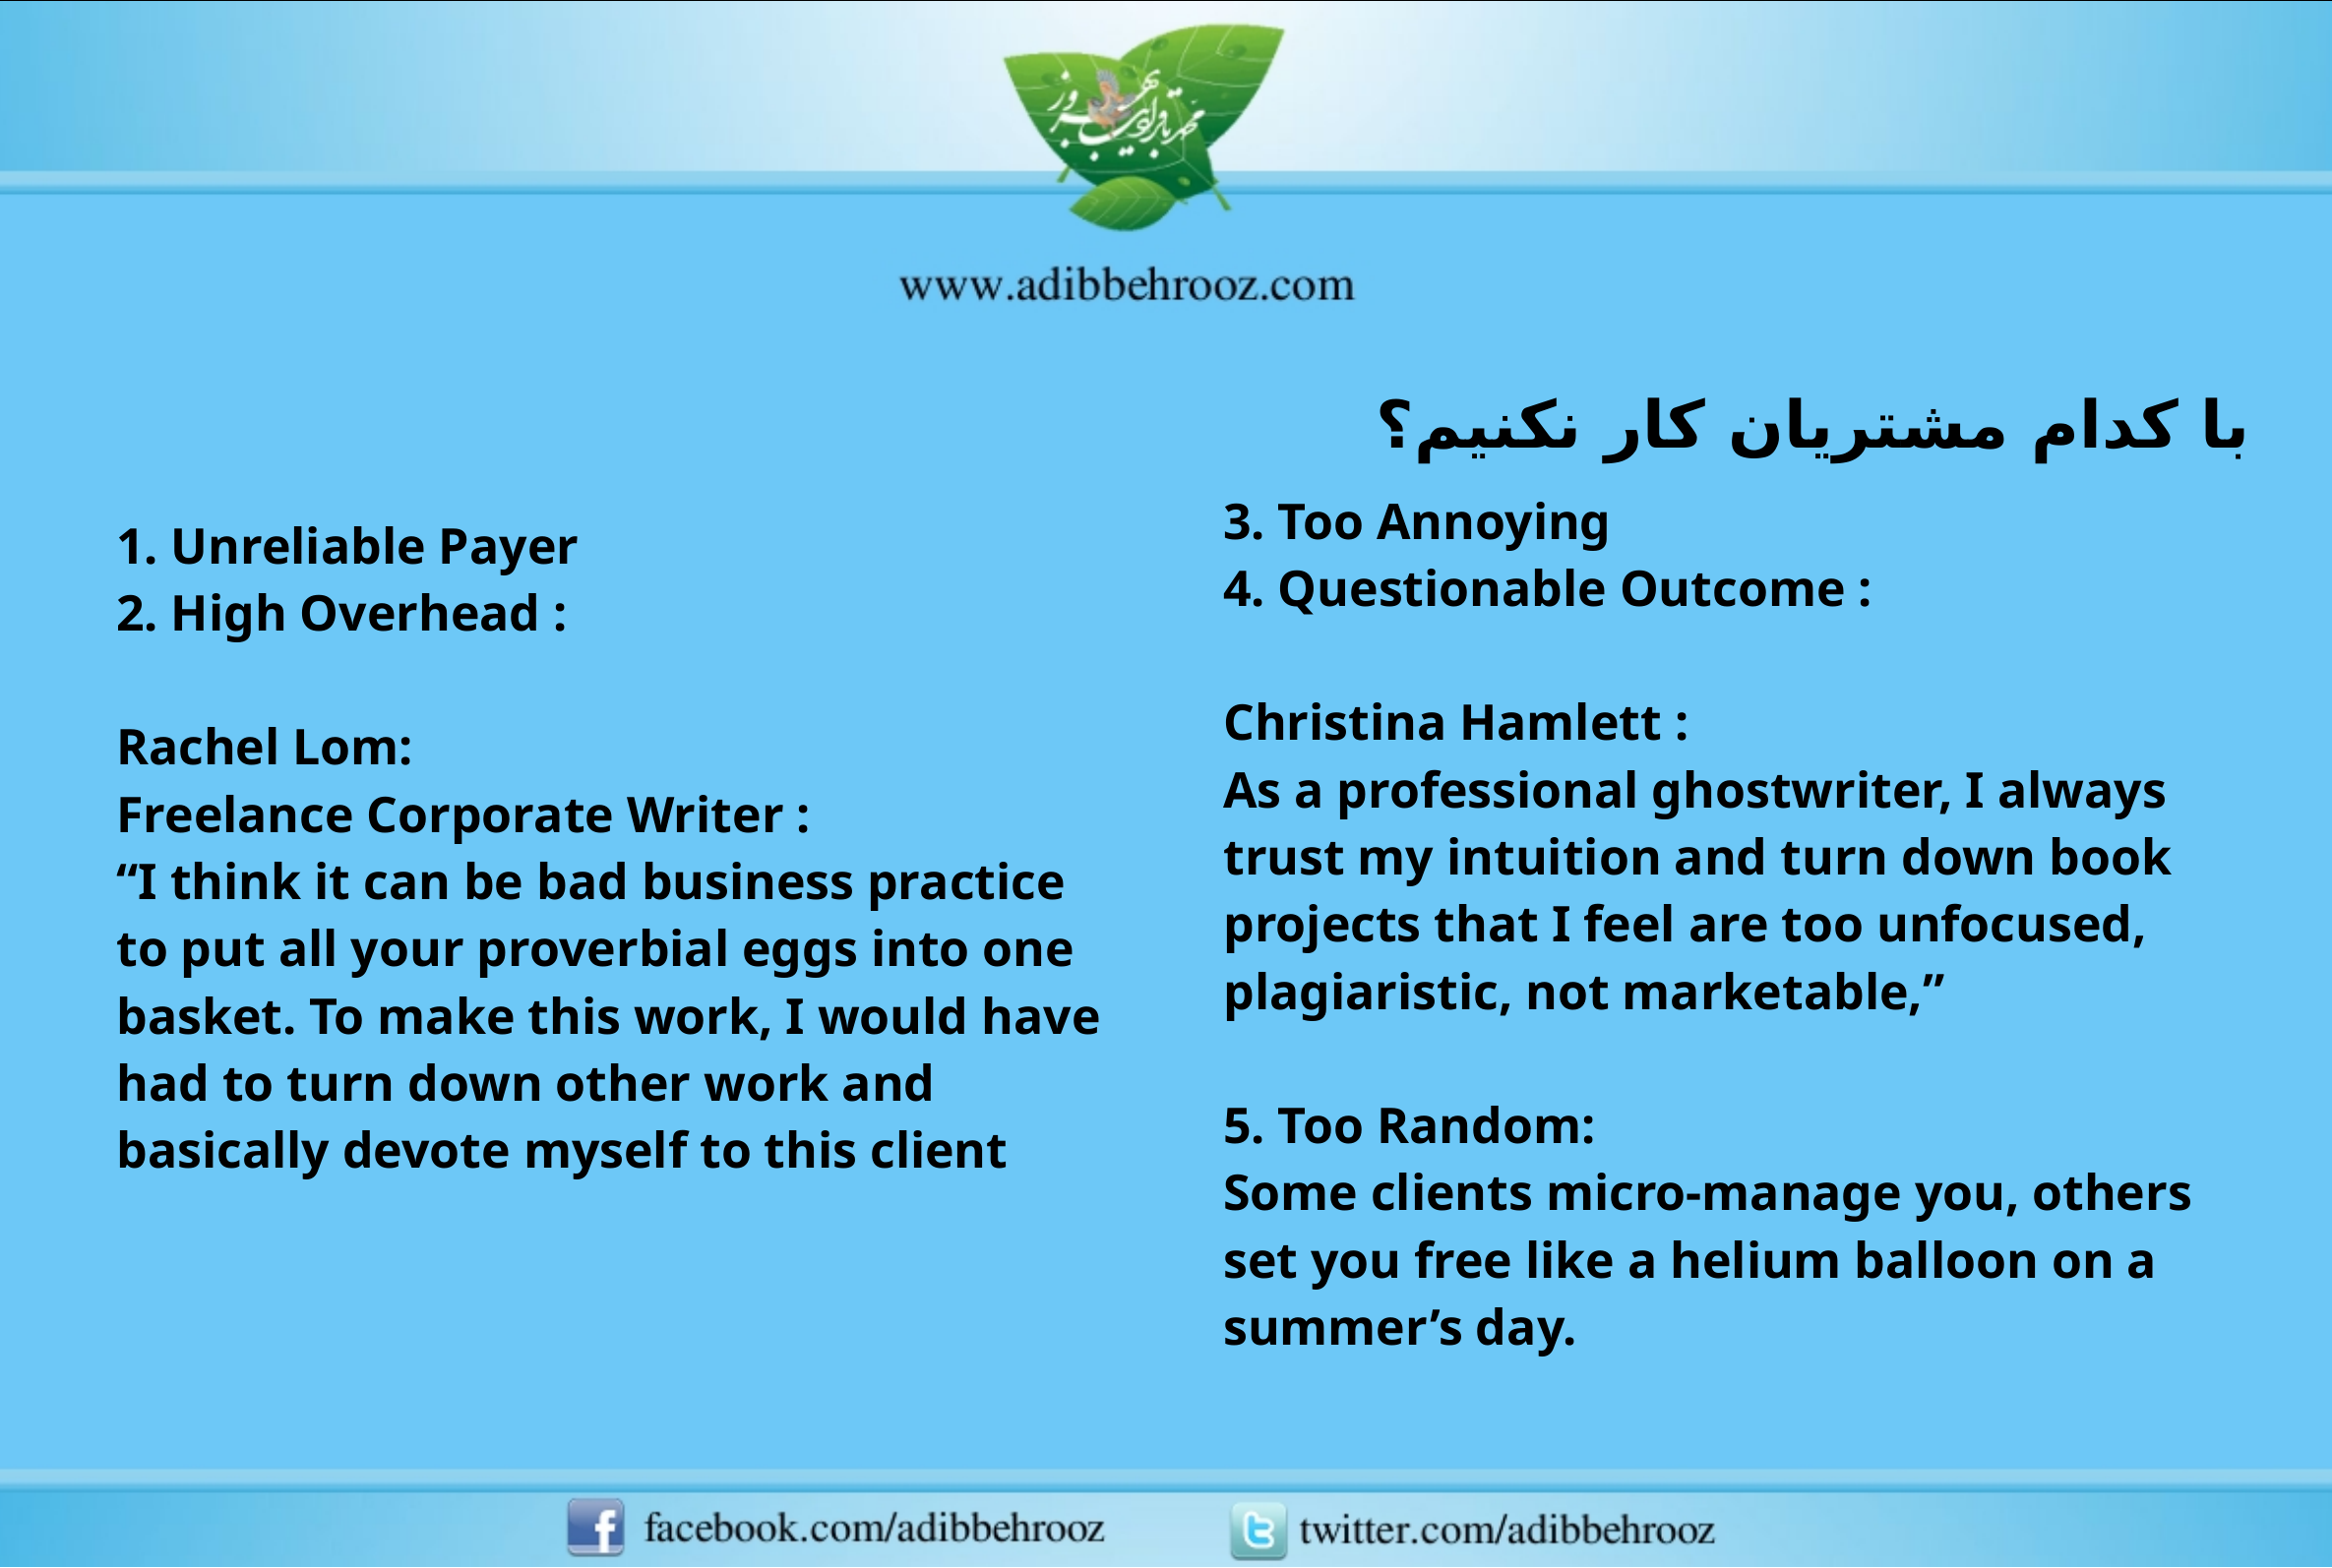

با کدام مشتریان کار نکنیم؟
1. Unreliable Payer
2. High Overhead :
Rachel Lom:
Freelance Corporate Writer :
“I think it can be bad business practice to put all your proverbial eggs into one basket. To make this work, I would have had to turn down other work and basically devote myself to this client
3. Too Annoying
4. Questionable Outcome :
Christina Hamlett :
As a professional ghostwriter, I always trust my intuition and turn down book projects that I feel are too unfocused, plagiaristic, not marketable,”
5. Too Random:
Some clients micro-manage you, others set you free like a helium balloon on a summer’s day.